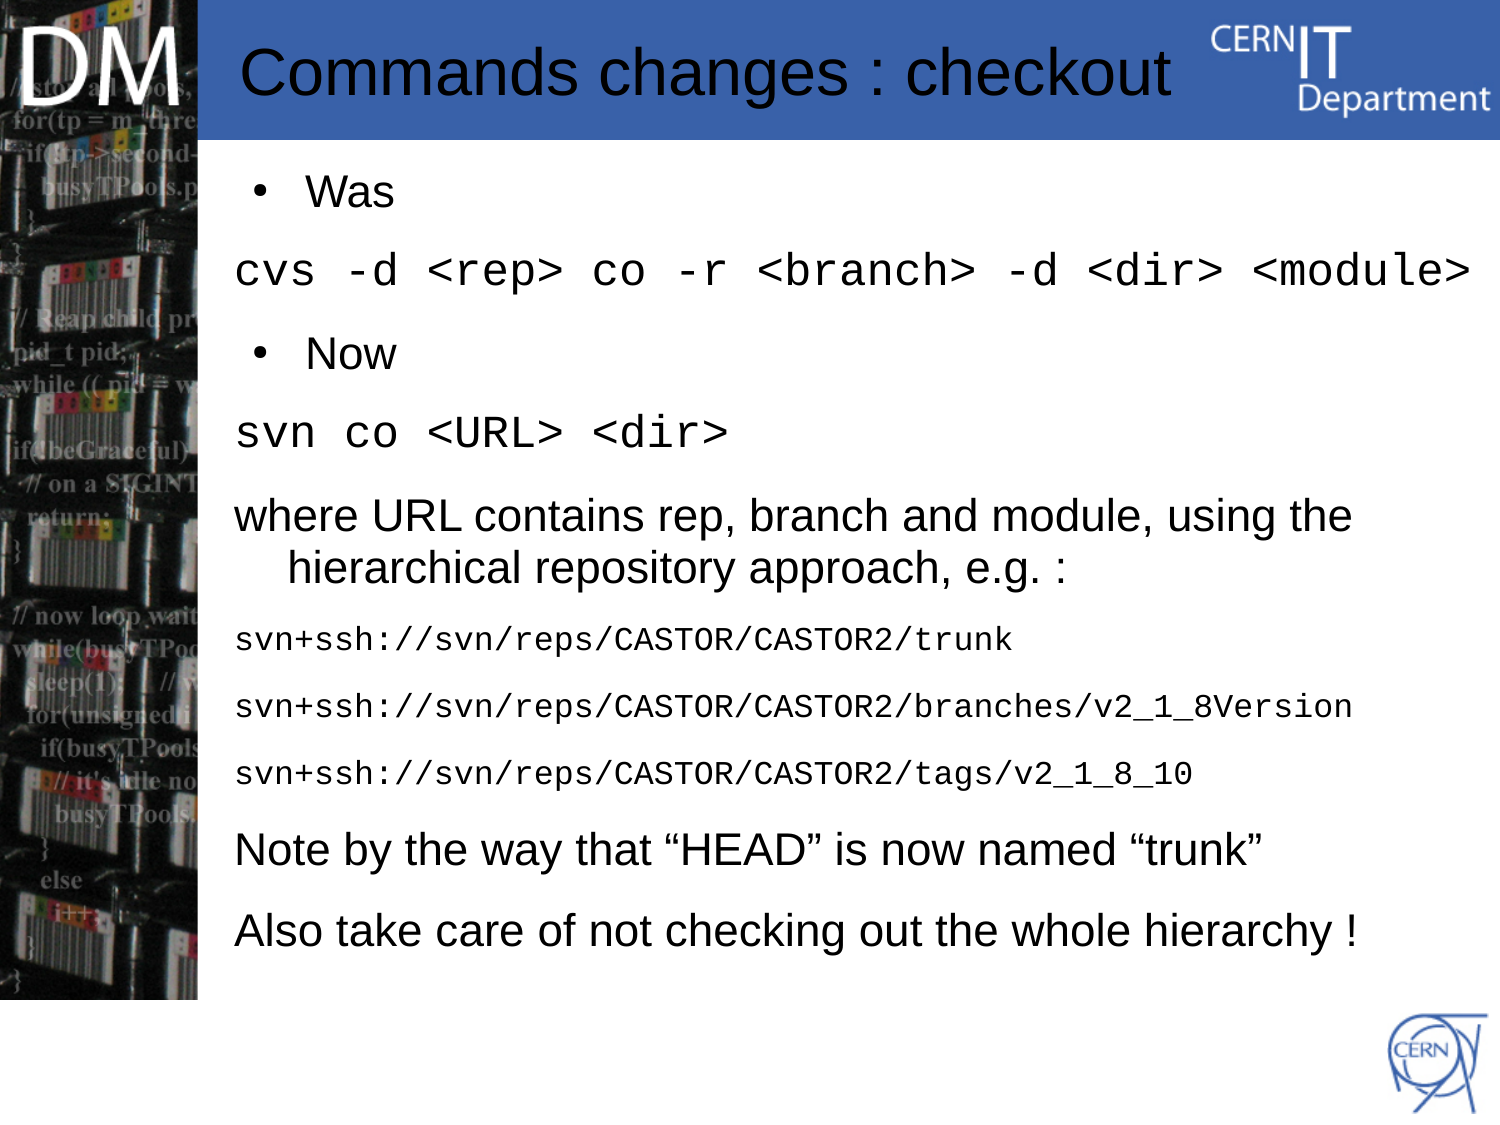

# Commands changes : checkout
Was
cvs -d <rep> co -r <branch> -d <dir> <module>
Now
svn co <URL> <dir>
where URL contains rep, branch and module, using the hierarchical repository approach, e.g. :
svn+ssh://svn/reps/CASTOR/CASTOR2/trunk
svn+ssh://svn/reps/CASTOR/CASTOR2/branches/v2_1_8Version
svn+ssh://svn/reps/CASTOR/CASTOR2/tags/v2_1_8_10
Note by the way that “HEAD” is now named “trunk”
Also take care of not checking out the whole hierarchy !